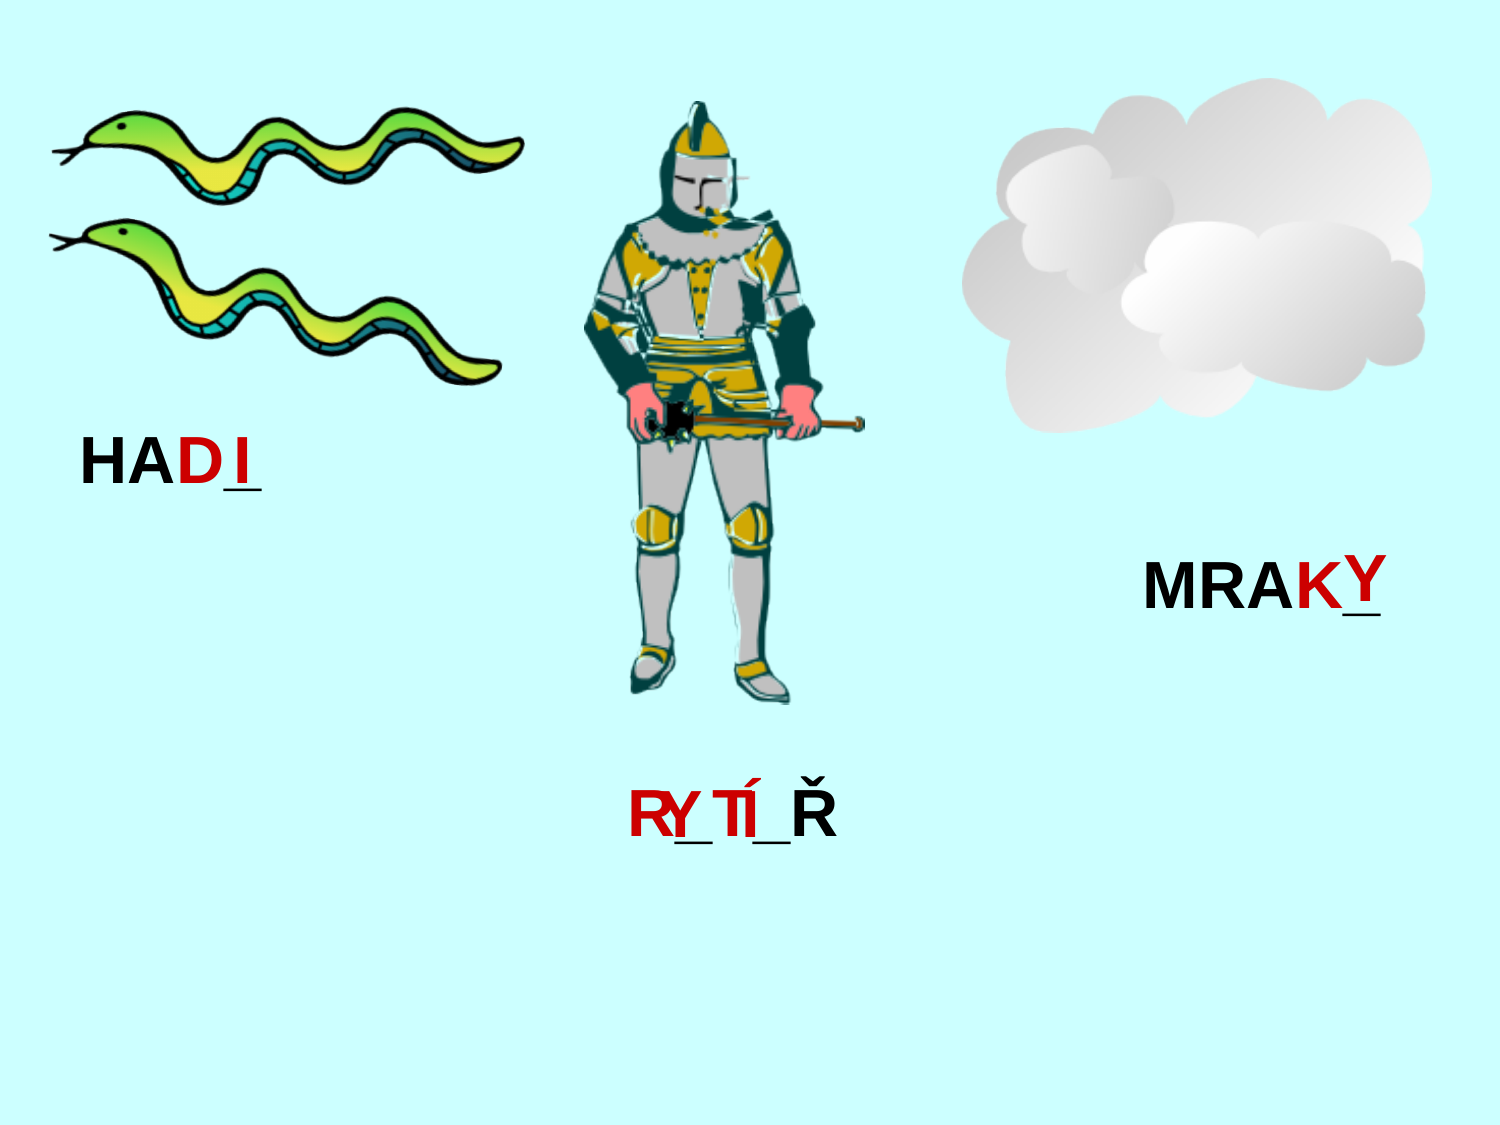

HAD_
I
Y
MRAK_
# R_T_Ř
Y
Í